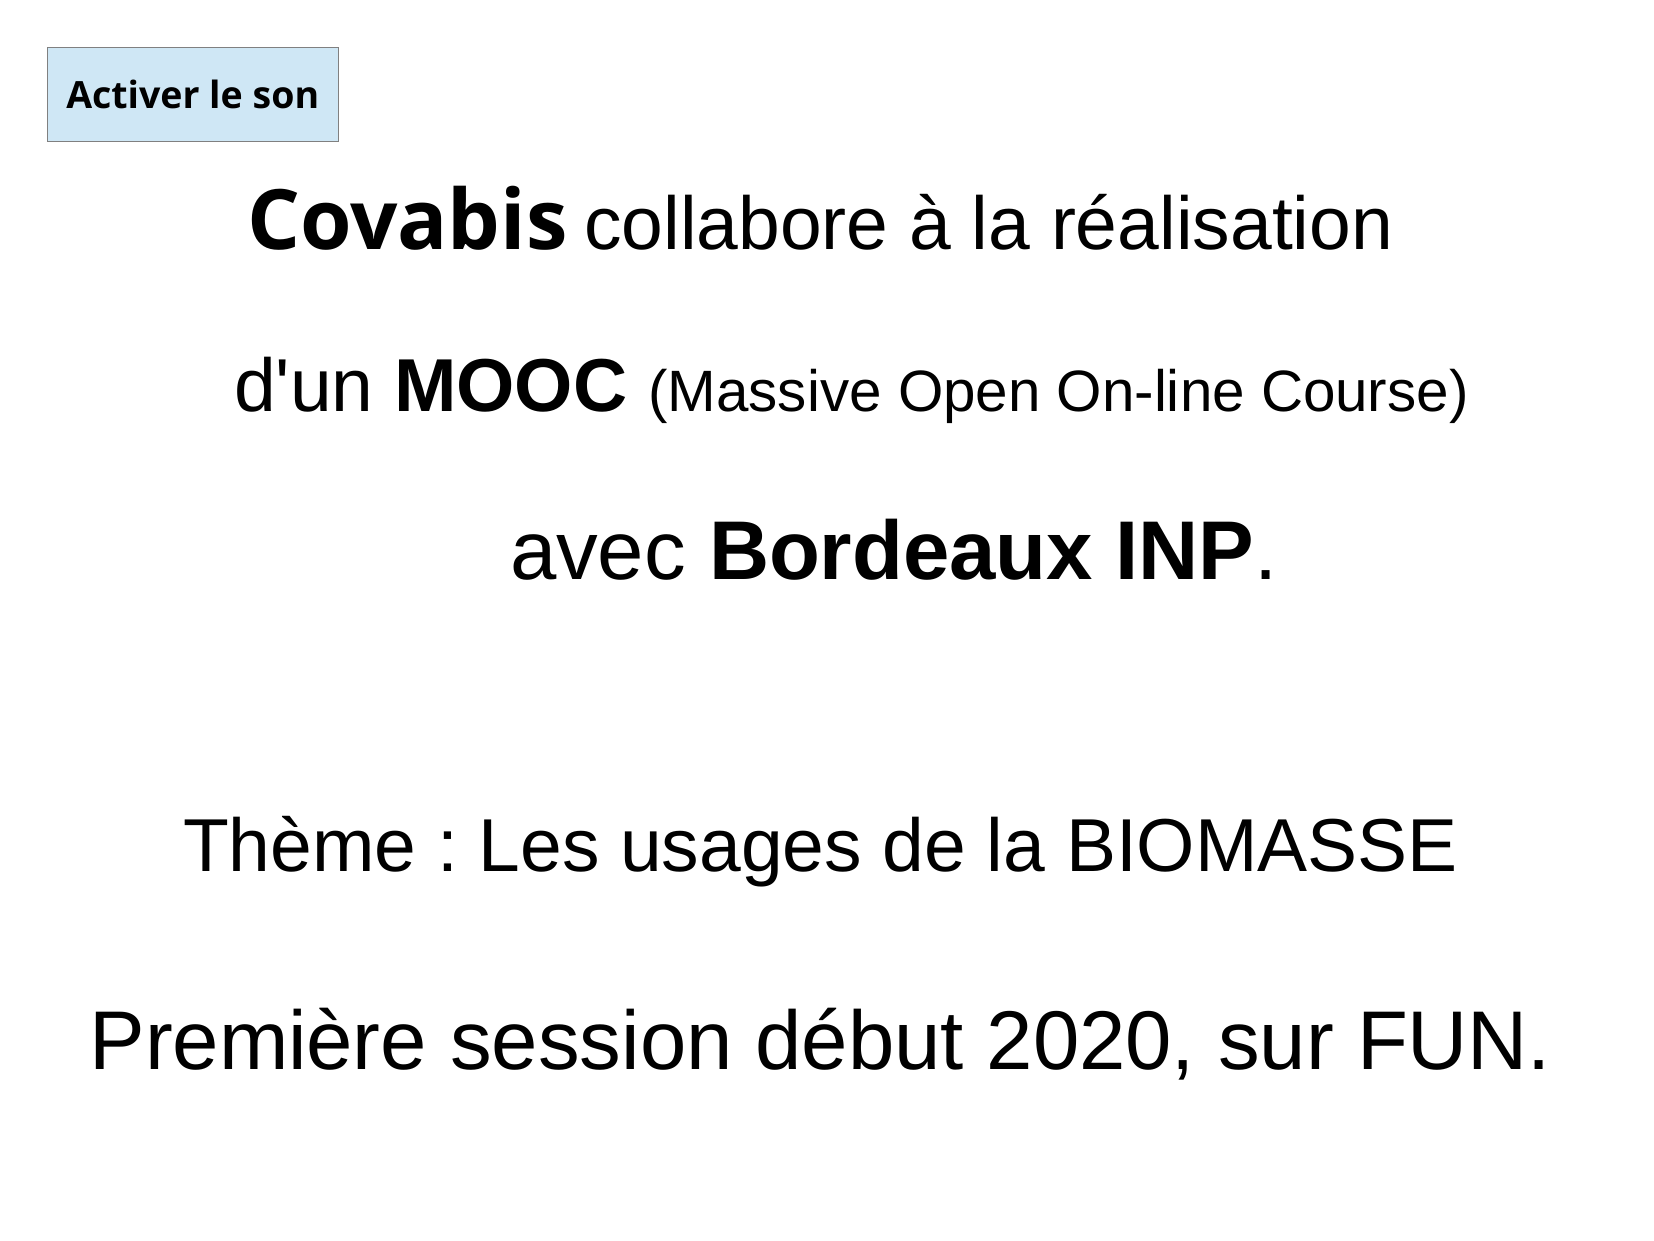

Activer le son
Covabis collabore à la réalisation
 d'un MOOC (Massive Open On-line Course)
 avec Bordeaux INP.
Thème : Les usages de la BIOMASSE
Première session début 2020, sur FUN.